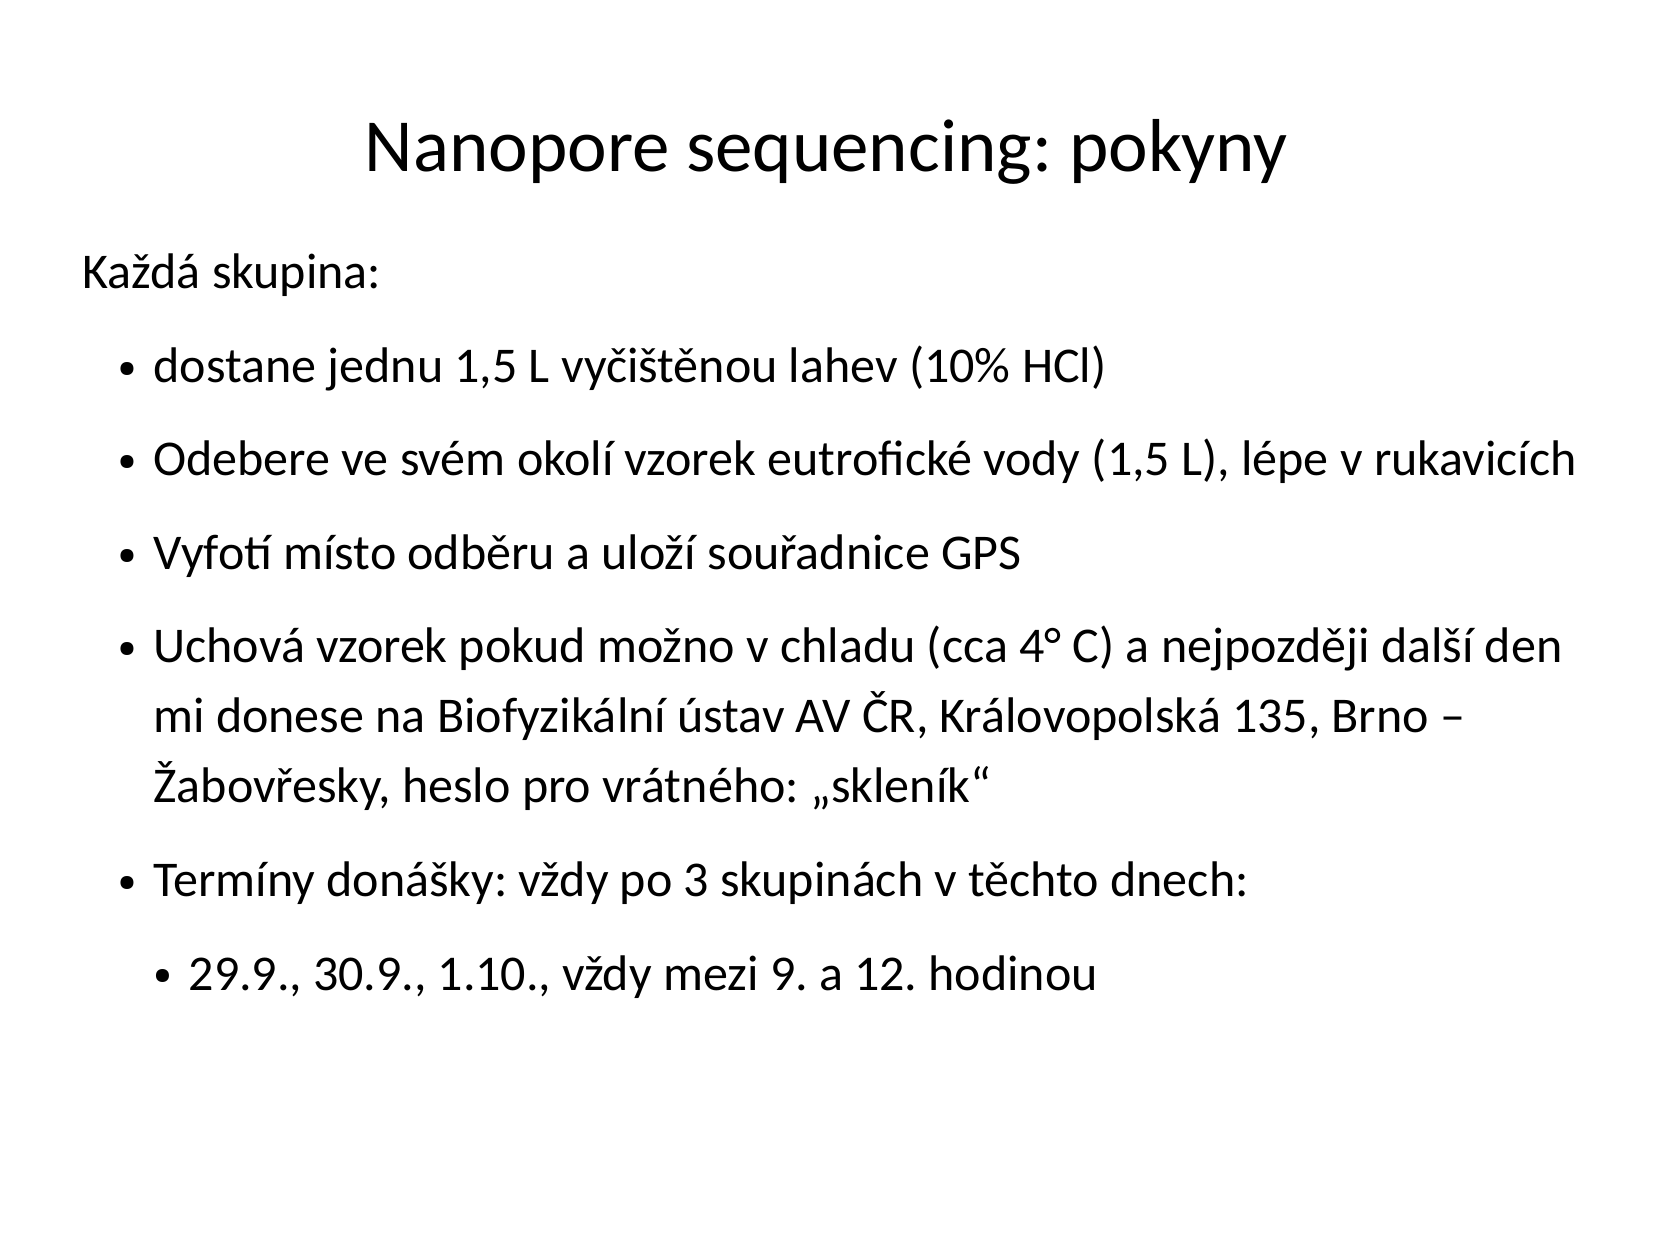

# Nanopore sequencing: pokyny
Každá skupina:
dostane jednu 1,5 L vyčištěnou lahev (10% HCl)
Odebere ve svém okolí vzorek eutrofické vody (1,5 L), lépe v rukavicích
Vyfotí místo odběru a uloží souřadnice GPS
Uchová vzorek pokud možno v chladu (cca 4° C) a nejpozději další den mi donese na Biofyzikální ústav AV ČR, Královopolská 135, Brno – Žabovřesky, heslo pro vrátného: „skleník“
Termíny donášky: vždy po 3 skupinách v těchto dnech:
29.9., 30.9., 1.10., vždy mezi 9. a 12. hodinou